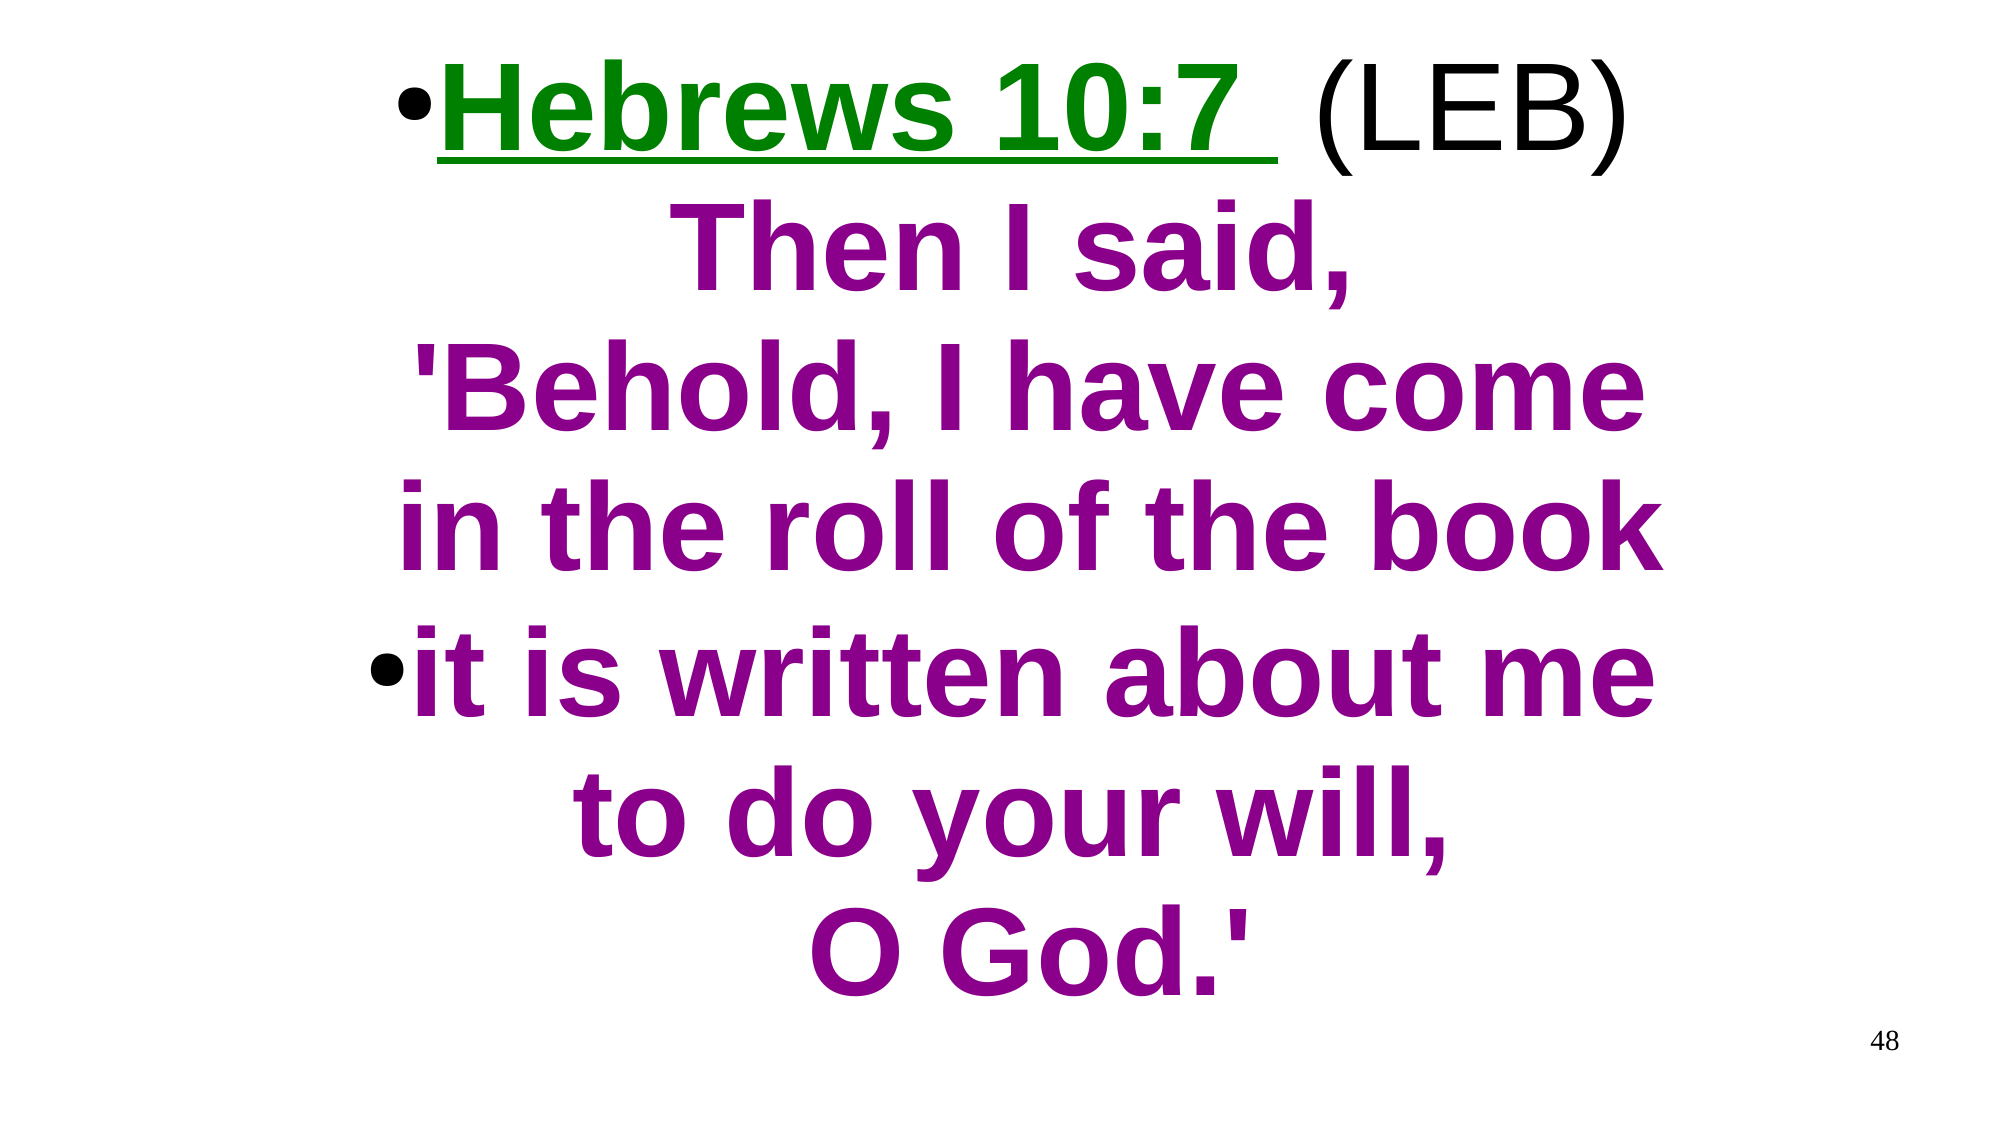

# Hebrews 10:7  (LEB) Then I said, 'Behold, I have come in the roll of the book
it is written about me
to do your will,
O God.'
48